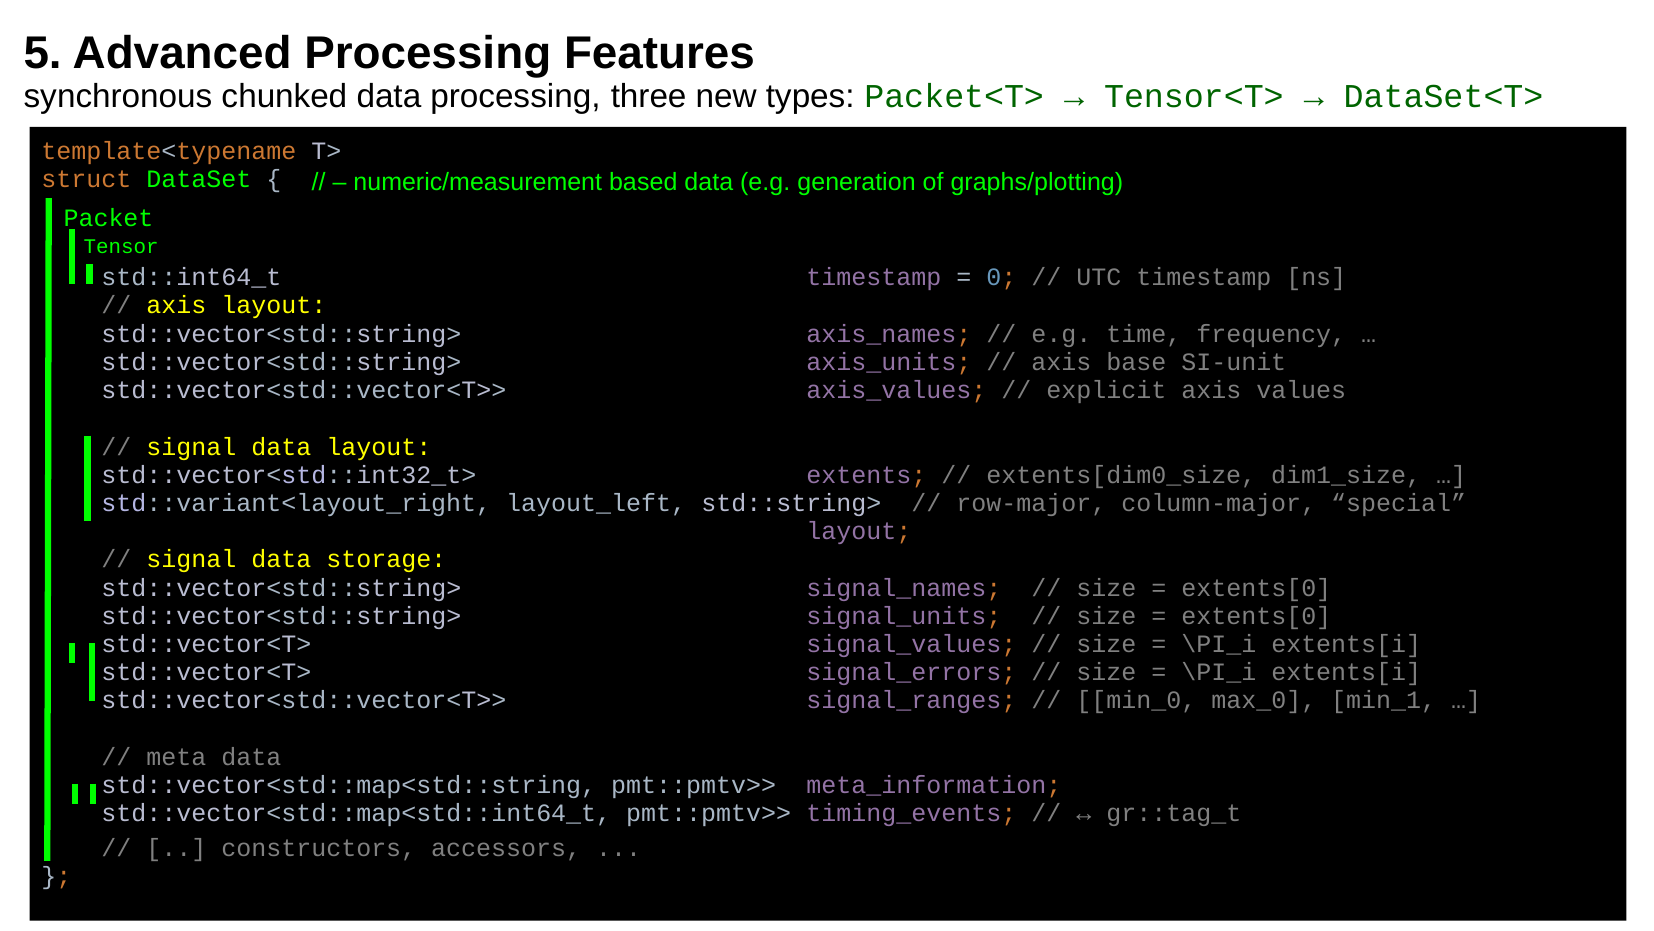

5. Advanced Processing Features
synchronous chunked data processing, three new types: Packet<T> → Tensor<T> → DataSet<T>
# template<typename T> struct DataSet {
 std::int64_t timestamp = 0; // UTC timestamp [ns]
 // axis layout:
 std::vector<std::string> axis_names; // e.g. time, frequency, …
 std::vector<std::string> axis_units; // axis base SI-unit
 std::vector<std::vector<T>> axis_values; // explicit axis values
 // signal data layout:
 std::vector<std::int32_t> extents; // extents[dim0_size, dim1_size, …]
 std::variant<layout_right, layout_left, std::string> // row-major, column-major, “special”
 layout;
 // signal data storage:
 std::vector<std::string> signal_names; // size = extents[0]
 std::vector<std::string> signal_units; // size = extents[0]
 std::vector<T> signal_values; // size = \PI_i extents[i]
 std::vector<T> signal_errors; // size = \PI_i extents[i]
 std::vector<std::vector<T>> signal_ranges; // [[min_0, max_0], [min_1, …]
 // meta data
 std::vector<std::map<std::string, pmt::pmtv>> meta_information;
 std::vector<std::map<std::int64_t, pmt::pmtv>> timing_events; // ↔ gr::tag_t
 // [..] constructors, accessors, ...
};
// – numeric/measurement based data (e.g. generation of graphs/plotting)
Packet
Tensor